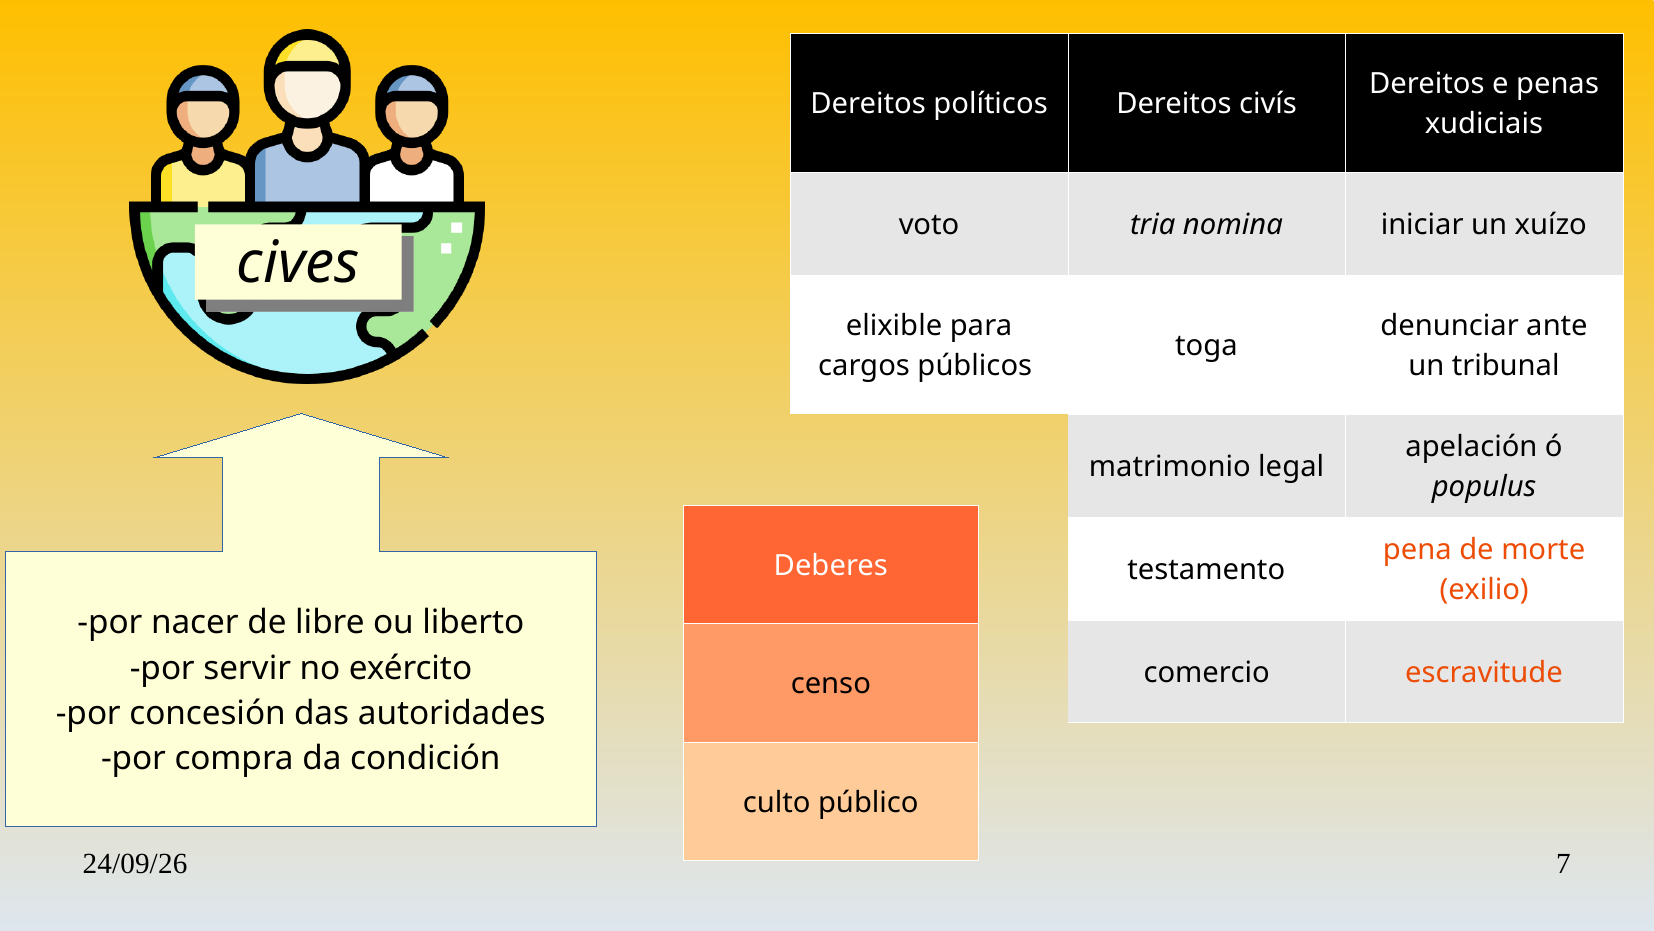

| Dereitos políticos | Dereitos civís | Dereitos e penas xudiciais |
| --- | --- | --- |
| voto | tria nomina | iniciar un xuízo |
| elixible para cargos públicos | toga | denunciar ante un tribunal |
| | matrimonio legal | apelación ó populus |
| | testamento | pena de morte (exilio) |
| | comercio | escravitude |
cives
-por nacer de libre ou liberto
-por servir no exército
-por concesión das autoridades
-por compra da condición
| Deberes |
| --- |
| censo |
| culto público |
7